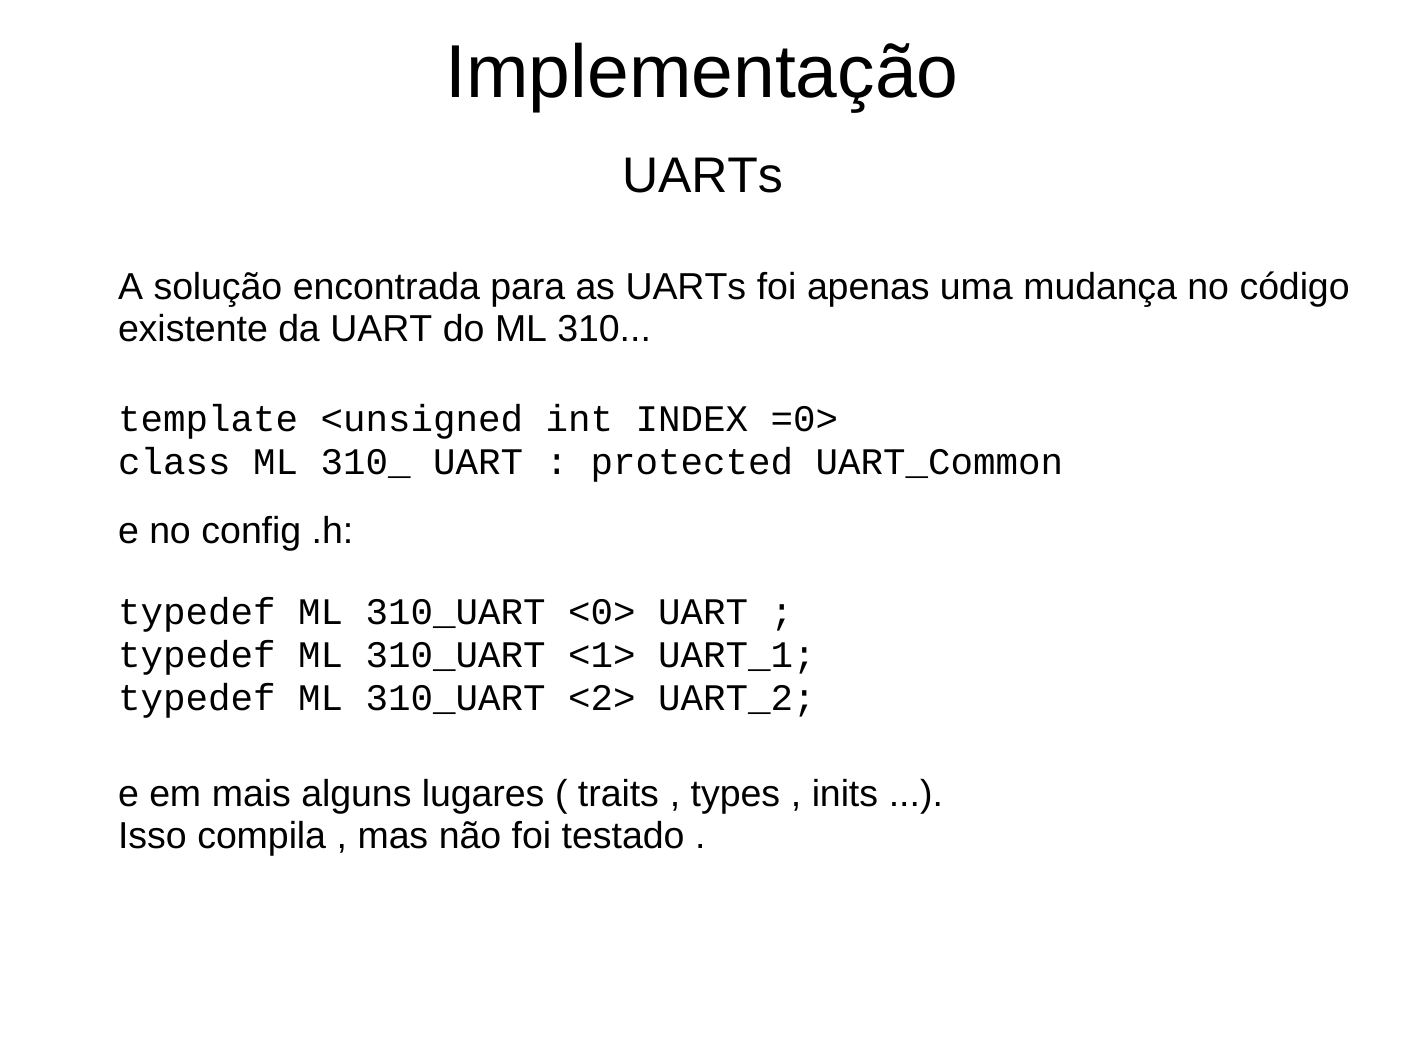

Implementação
UARTs
A solução encontrada para as UARTs foi apenas uma mudança no código existente da UART do ML 310...
template <unsigned int INDEX =0>
class ML 310_ UART : protected UART_Common
e no config .h:
typedef ML 310_UART <0> UART ;
typedef ML 310_UART <1> UART_1;
typedef ML 310_UART <2> UART_2;
e em mais alguns lugares ( traits , types , inits ...).
Isso compila , mas não foi testado .